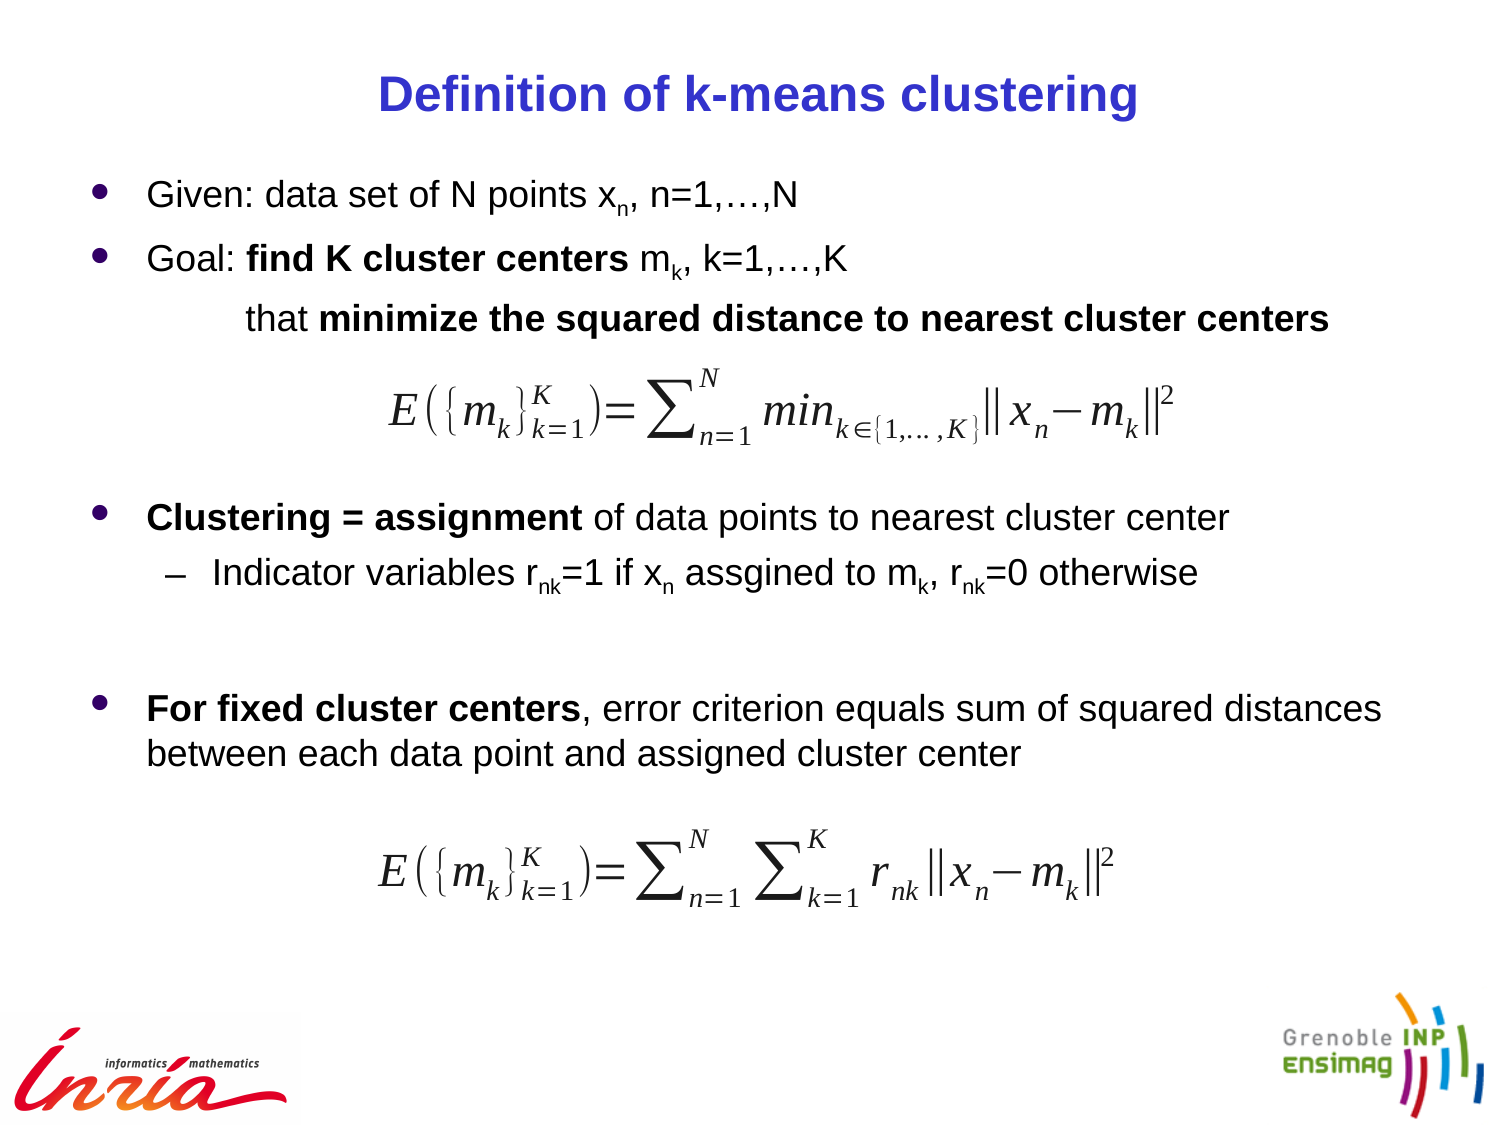

# Definition of k-means clustering
Given: data set of N points xn, n=1,…,N
Goal: find K cluster centers mk, k=1,…,K
 that minimize the squared distance to nearest cluster centers
Clustering = assignment of data points to nearest cluster center
Indicator variables rnk=1 if xn assgined to mk, rnk=0 otherwise
For fixed cluster centers, error criterion equals sum of squared distances between each data point and assigned cluster center